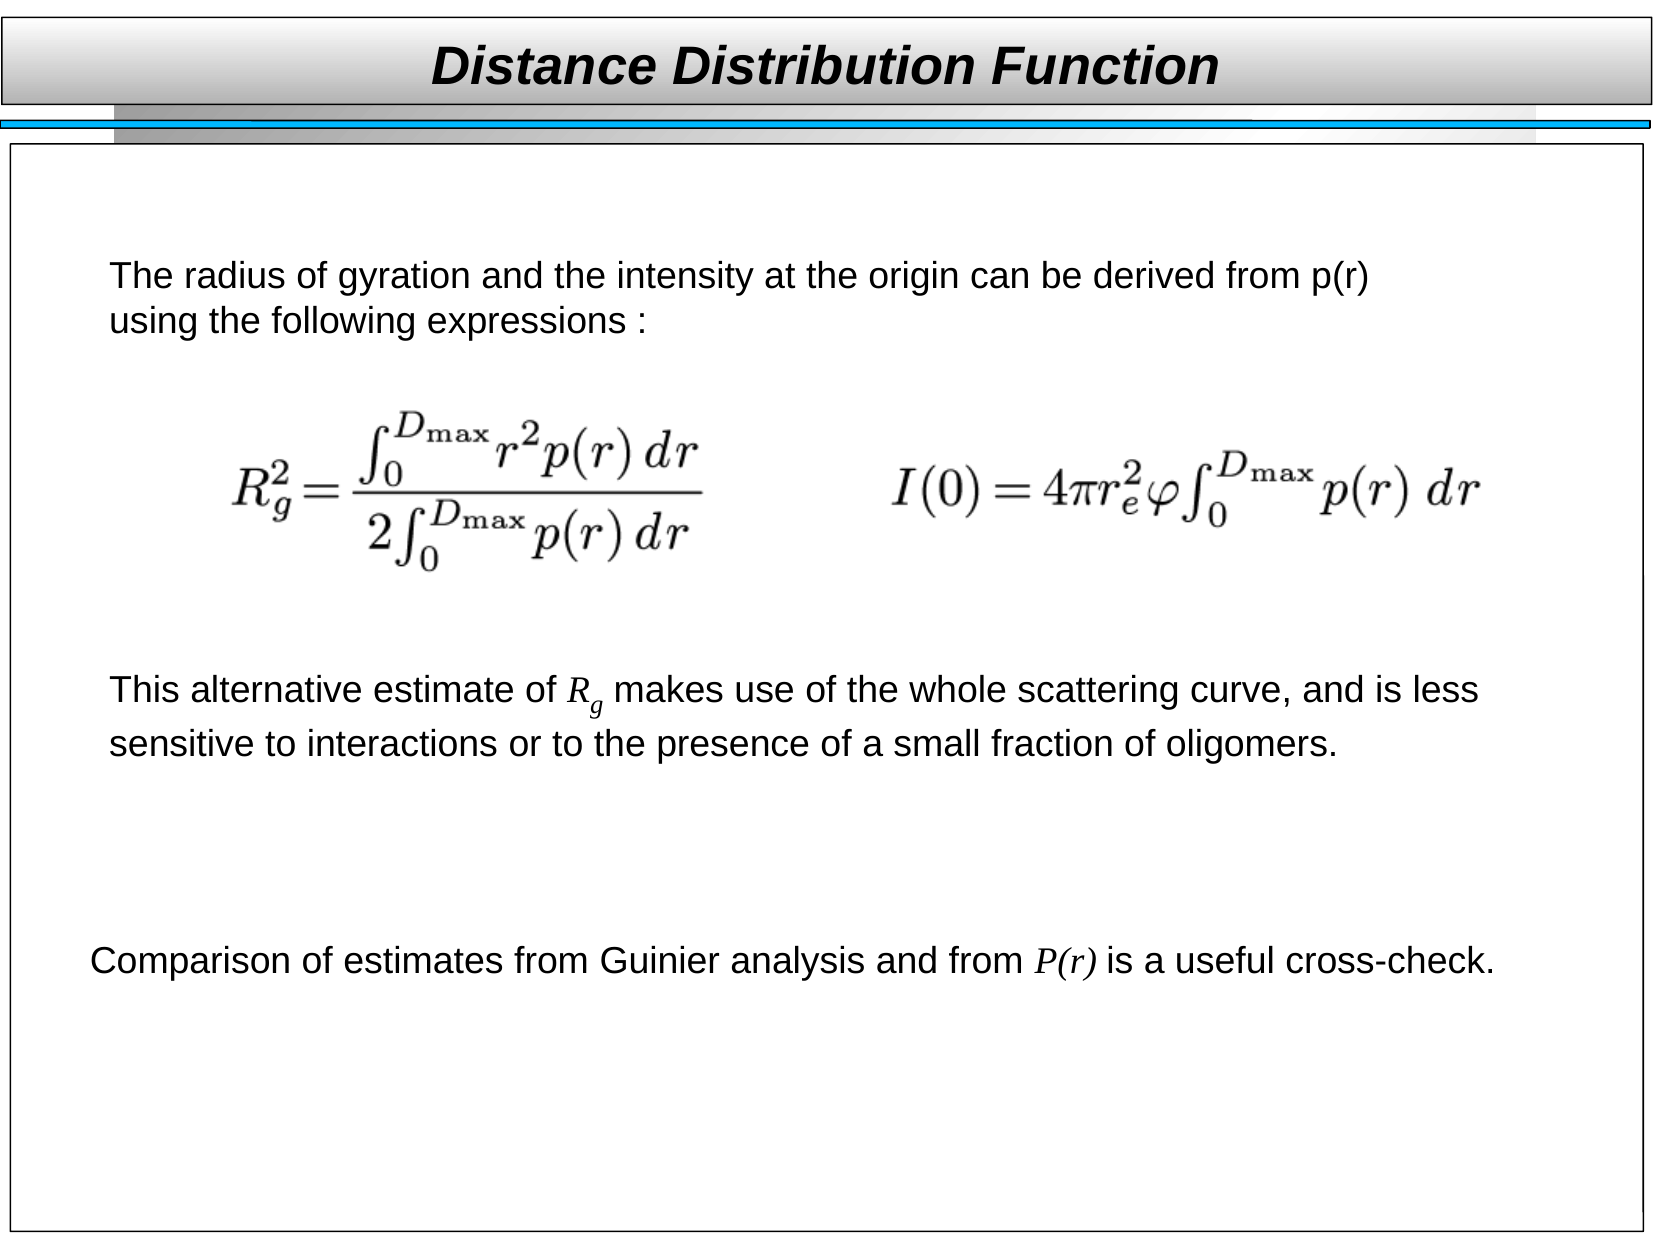

Distance Distribution Function
The radius of gyration and the intensity at the origin can be derived from p(r)
using the following expressions :
This alternative estimate of Rg makes use of the whole scattering curve, and is less sensitive to interactions or to the presence of a small fraction of oligomers.
Comparison of estimates from Guinier analysis and from P(r) is a useful cross-check.